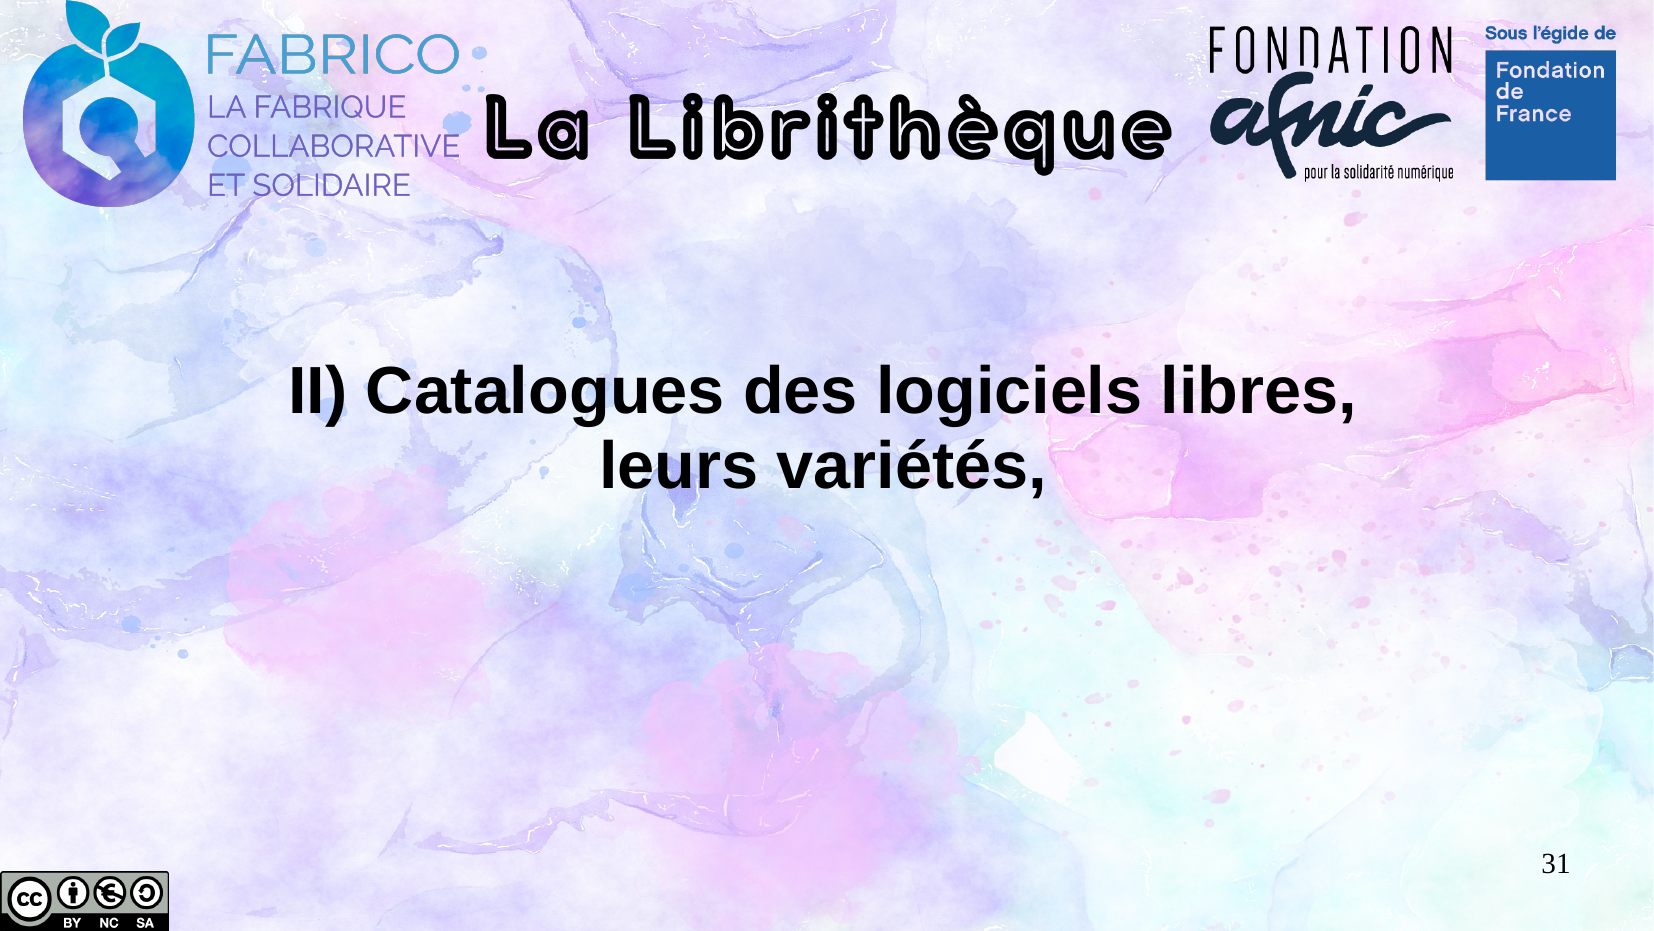

# II) Catalogues des logiciels libres,
leurs variétés,
31